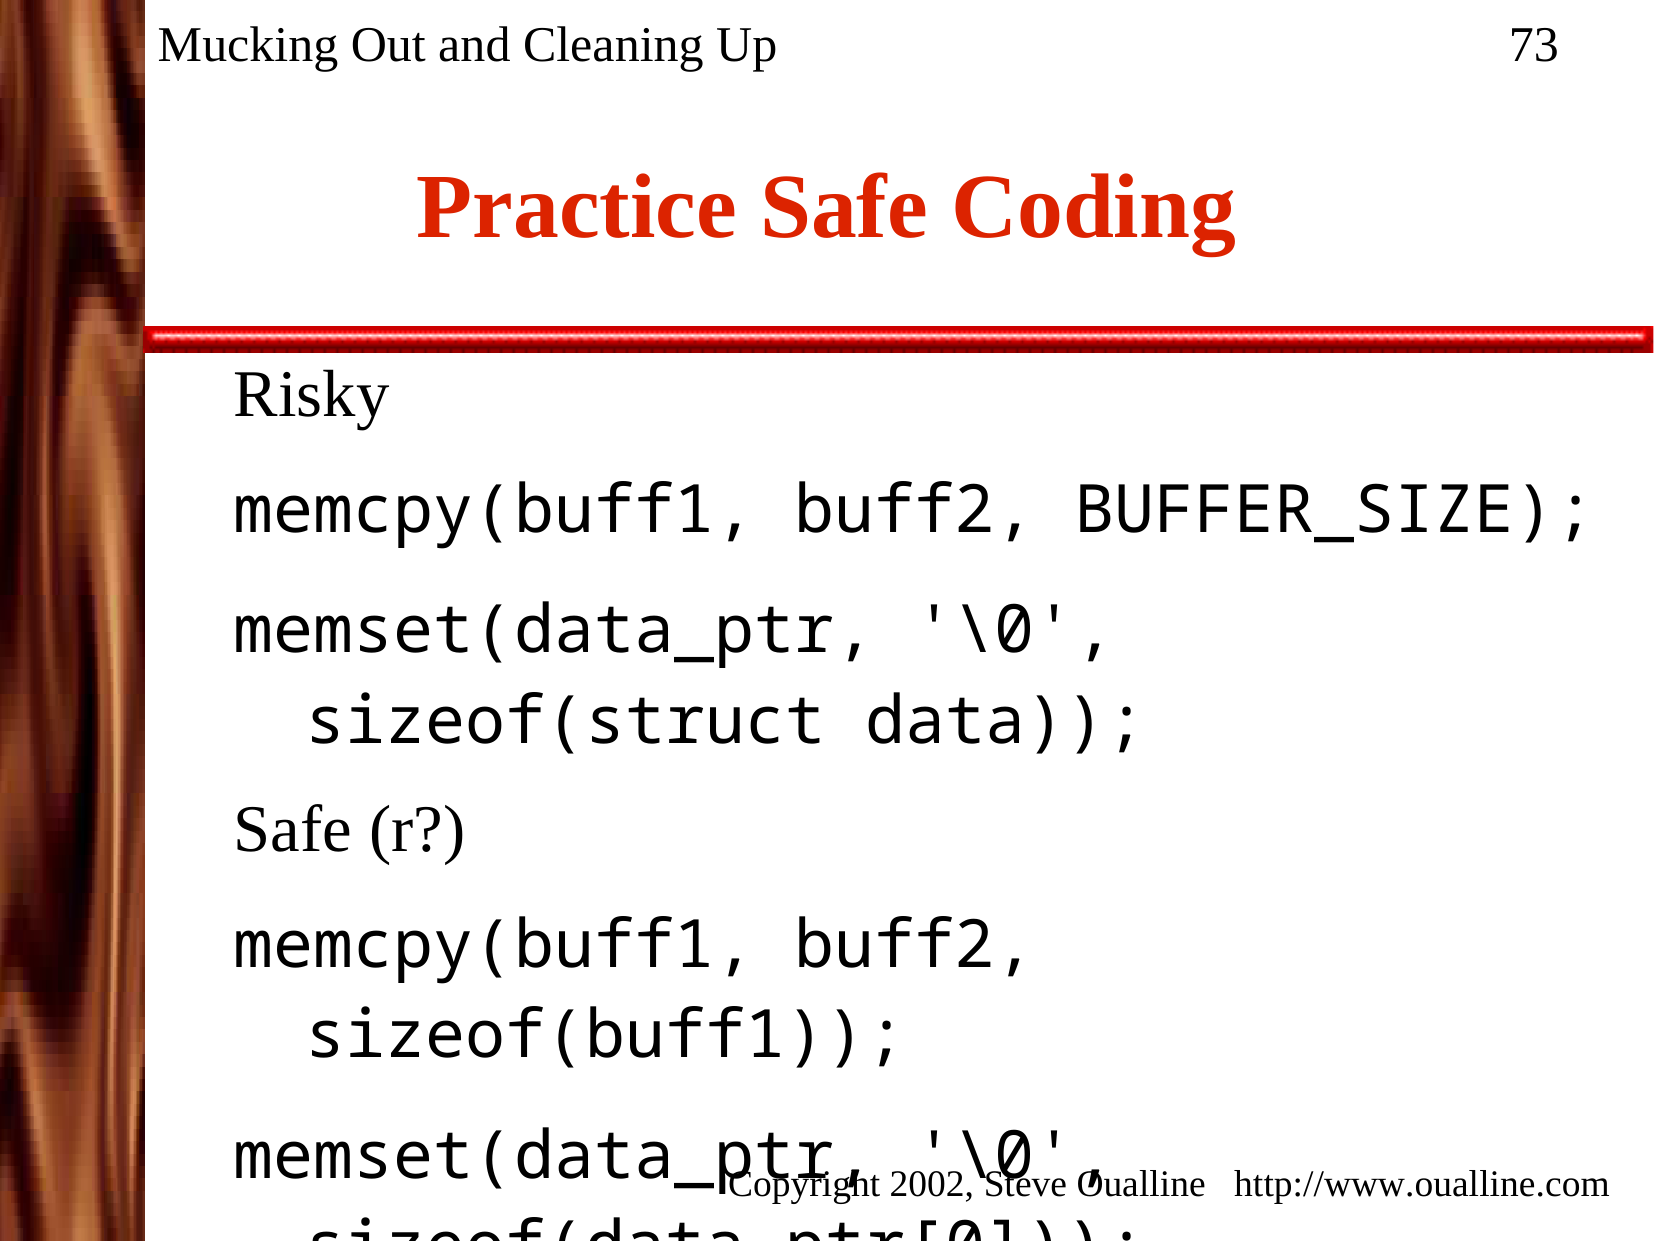

# Practice Safe Coding
Risky
memcpy(buff1, buff2, BUFFER_SIZE);
memset(data_ptr, '\0', sizeof(struct data));
Safe (r?)
memcpy(buff1, buff2, sizeof(buff1));
memset(data_ptr, '\0', sizeof(data_ptr[0]));